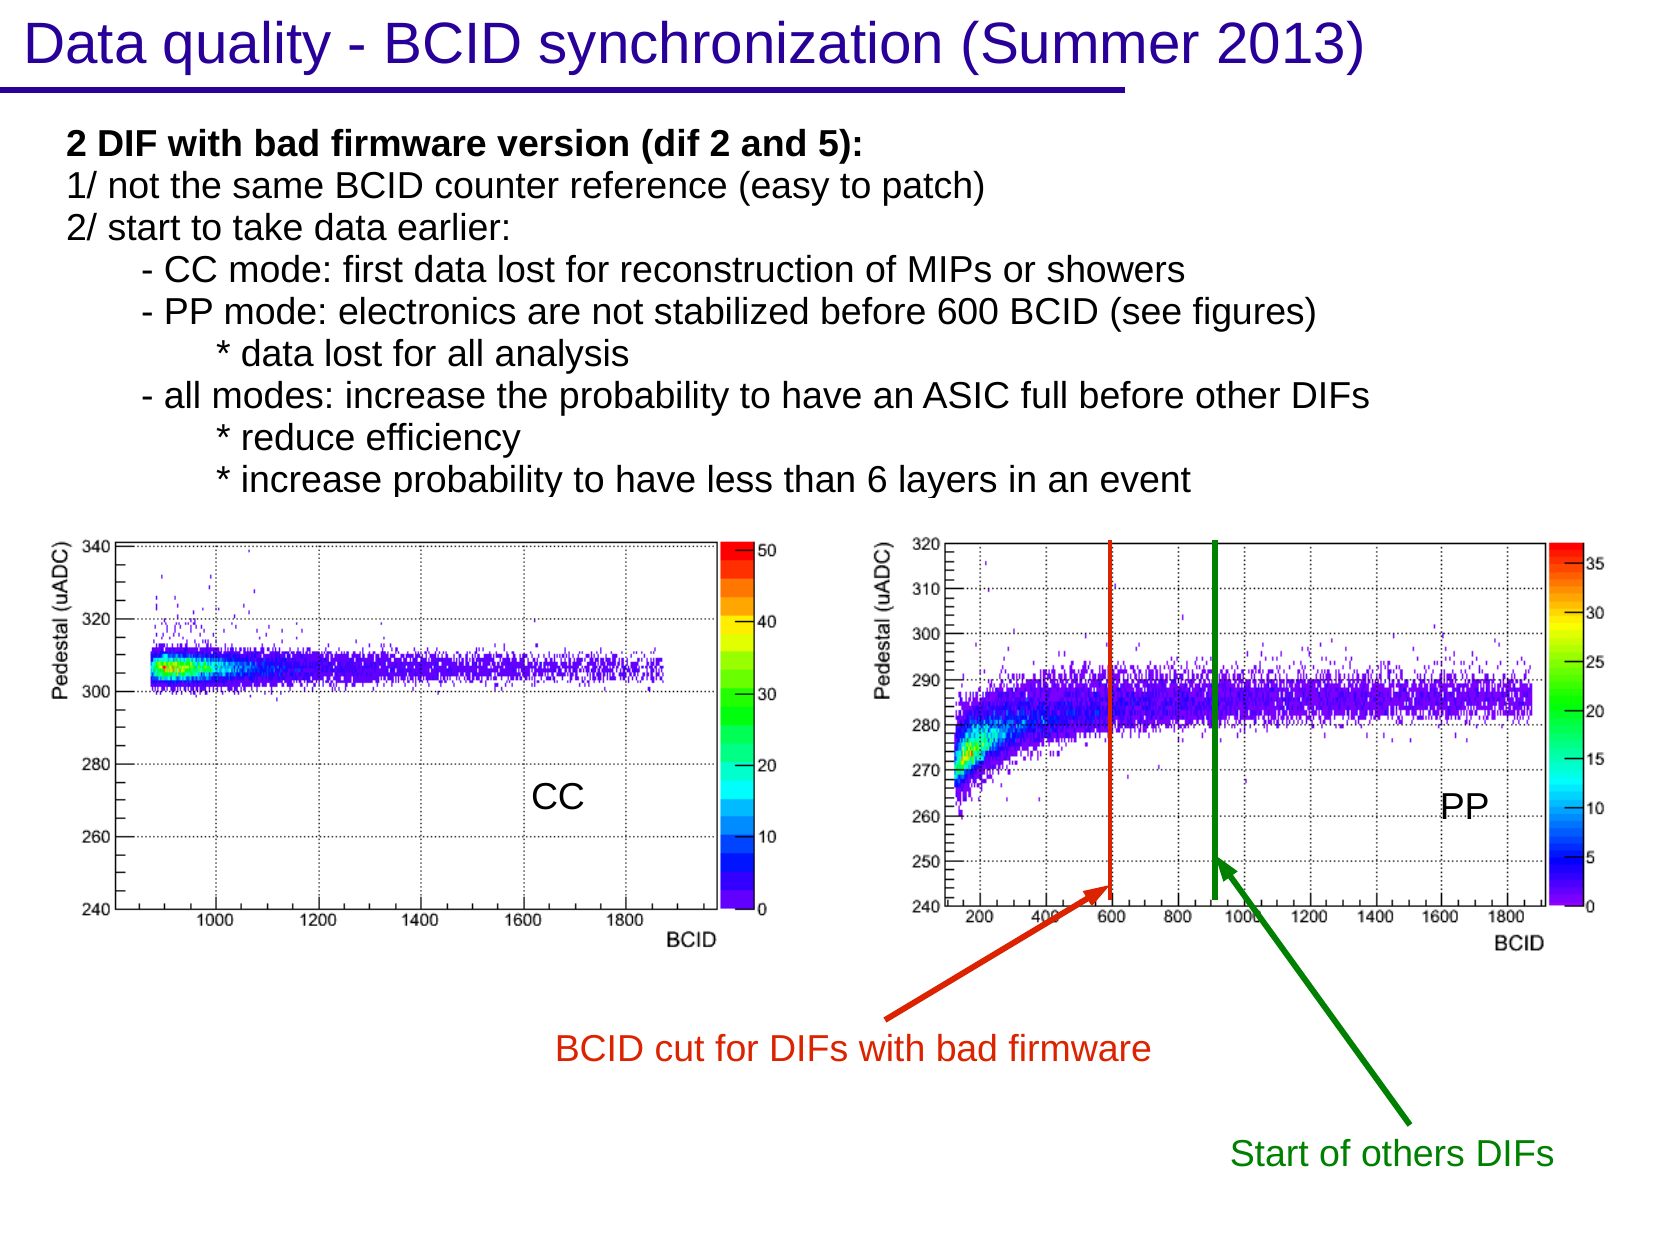

# Data quality - BCID synchronization (Summer 2013)
2 DIF with bad firmware version (dif 2 and 5):
1/ not the same BCID counter reference (easy to patch)
2/ start to take data earlier:
	- CC mode: first data lost for reconstruction of MIPs or showers
	- PP mode: electronics are not stabilized before 600 BCID (see figures)
		* data lost for all analysis
	- all modes: increase the probability to have an ASIC full before other DIFs
		* reduce efficiency
		* increase probability to have less than 6 layers in an event
CC
PP
BCID cut for DIFs with bad firmware
Start of others DIFs